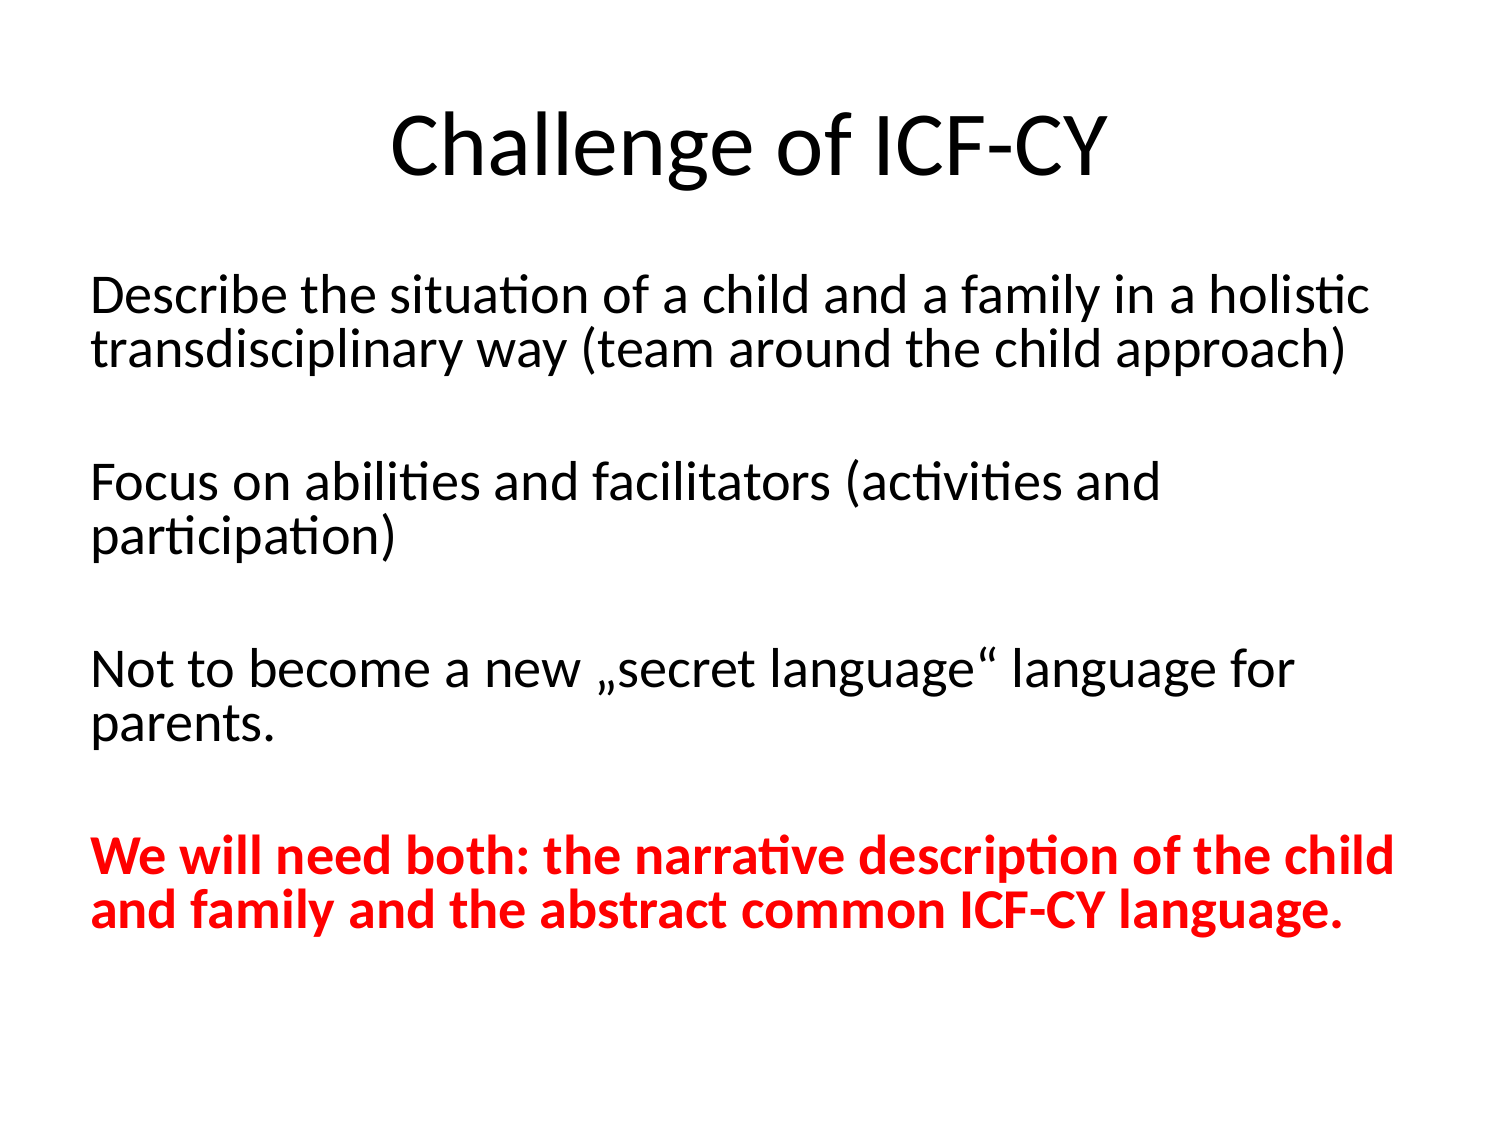

# Challenge of ICF-CY
Describe the situation of a child and a family in a holistic transdisciplinary way (team around the child approach)
Focus on abilities and facilitators (activities and participation)
Not to become a new „secret language“ language for parents.
We will need both: the narrative description of the child and family and the abstract common ICF-CY language.